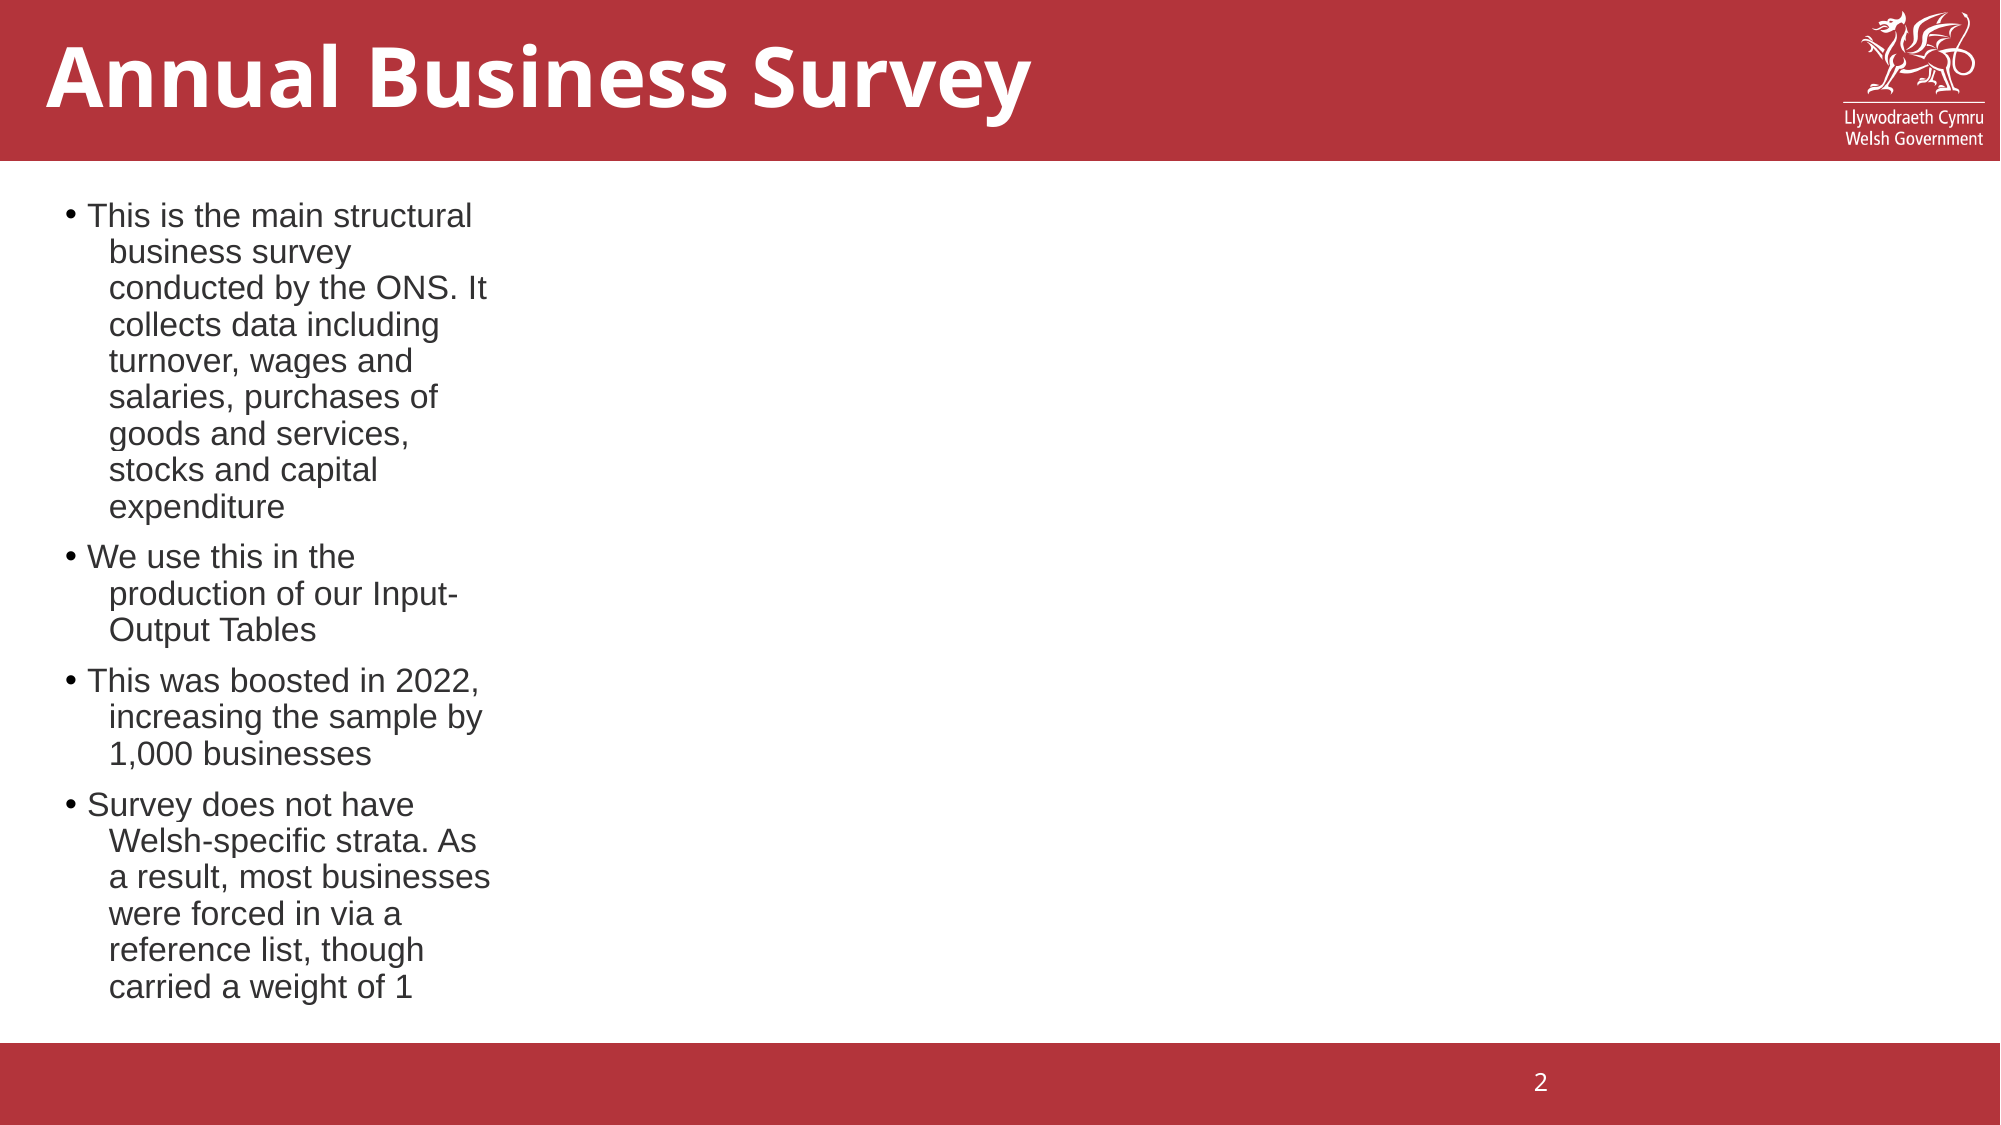

Annual Business Survey
# This is the main structural business survey conducted by the ONS. It collects data including turnover, wages and salaries, purchases of goods and services, stocks and capital expenditure
We use this in the production of our Input-Output Tables
This was boosted in 2022, increasing the sample by 1,000 businesses
Survey does not have Welsh-specific strata. As a result, most businesses were forced in via a reference list, though carried a weight of 1